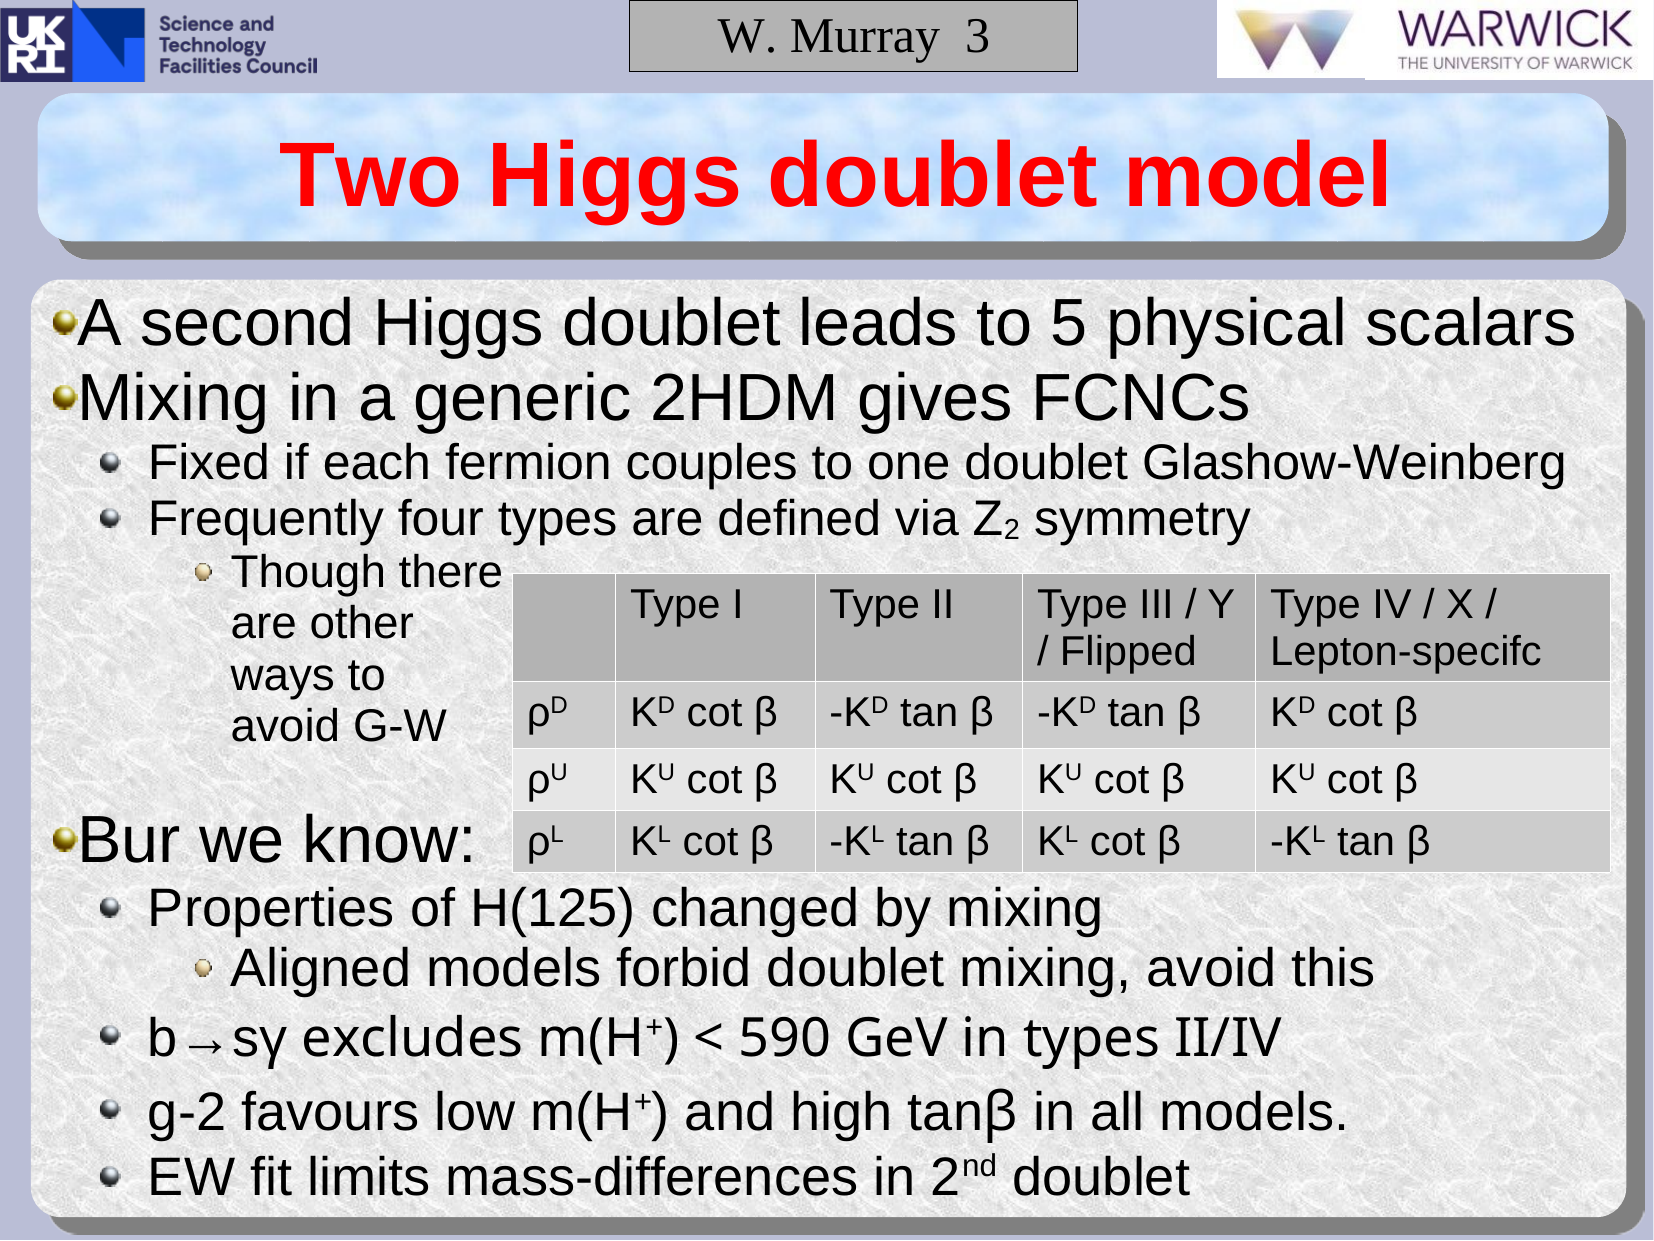

# Two Higgs doublet model
A second Higgs doublet leads to 5 physical scalars
Mixing in a generic 2HDM gives FCNCs
Fixed if each fermion couples to one doublet Glashow-Weinberg
Frequently four types are defined via Z2 symmetry
Though there
are other
ways to
avoid G-W
Bur we know:
Properties of H(125) changed by mixing
Aligned models forbid doublet mixing, avoid this
b→sγ excludes m(H+) < 590 GeV in types II/IV
g-2 favours low m(H+) and high tanβ in all models.
EW fit limits mass-differences in 2nd doublet
| | Type I | Type II | Type III / Y / Flipped | Type IV / X / Lepton-specifc |
| --- | --- | --- | --- | --- |
| ρD | ΚD cot β | -ΚD tan β | -ΚD tan β | ΚD cot β |
| ρU | ΚU cot β | ΚU cot β | ΚU cot β | ΚU cot β |
| ρL | ΚL cot β | -ΚL tan β | ΚL cot β | -ΚL tan β |